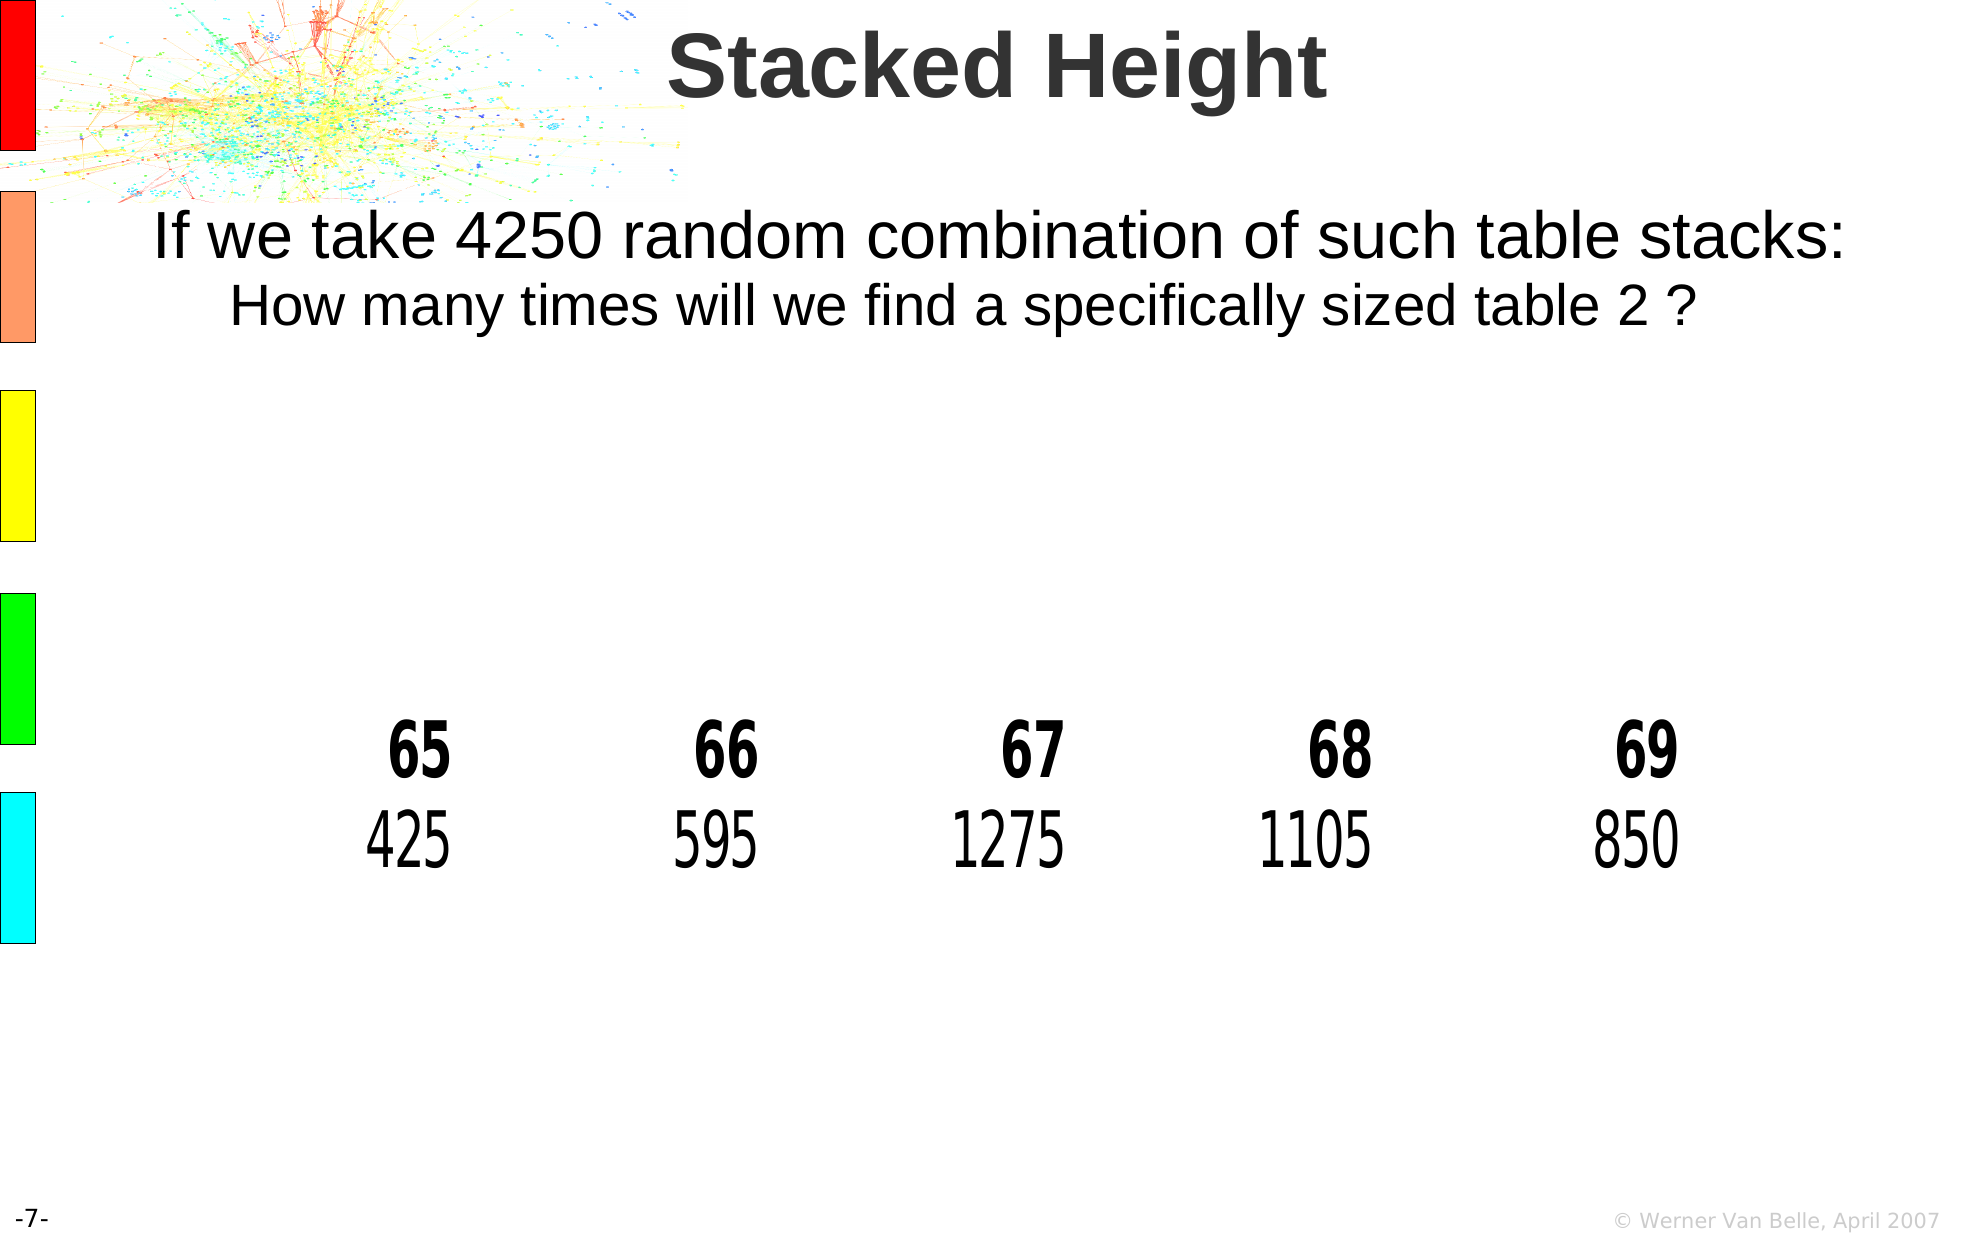

# Stacked Height
If we take 4250 random combination of such table stacks:
How many times will we find a specifically sized table 2 ?